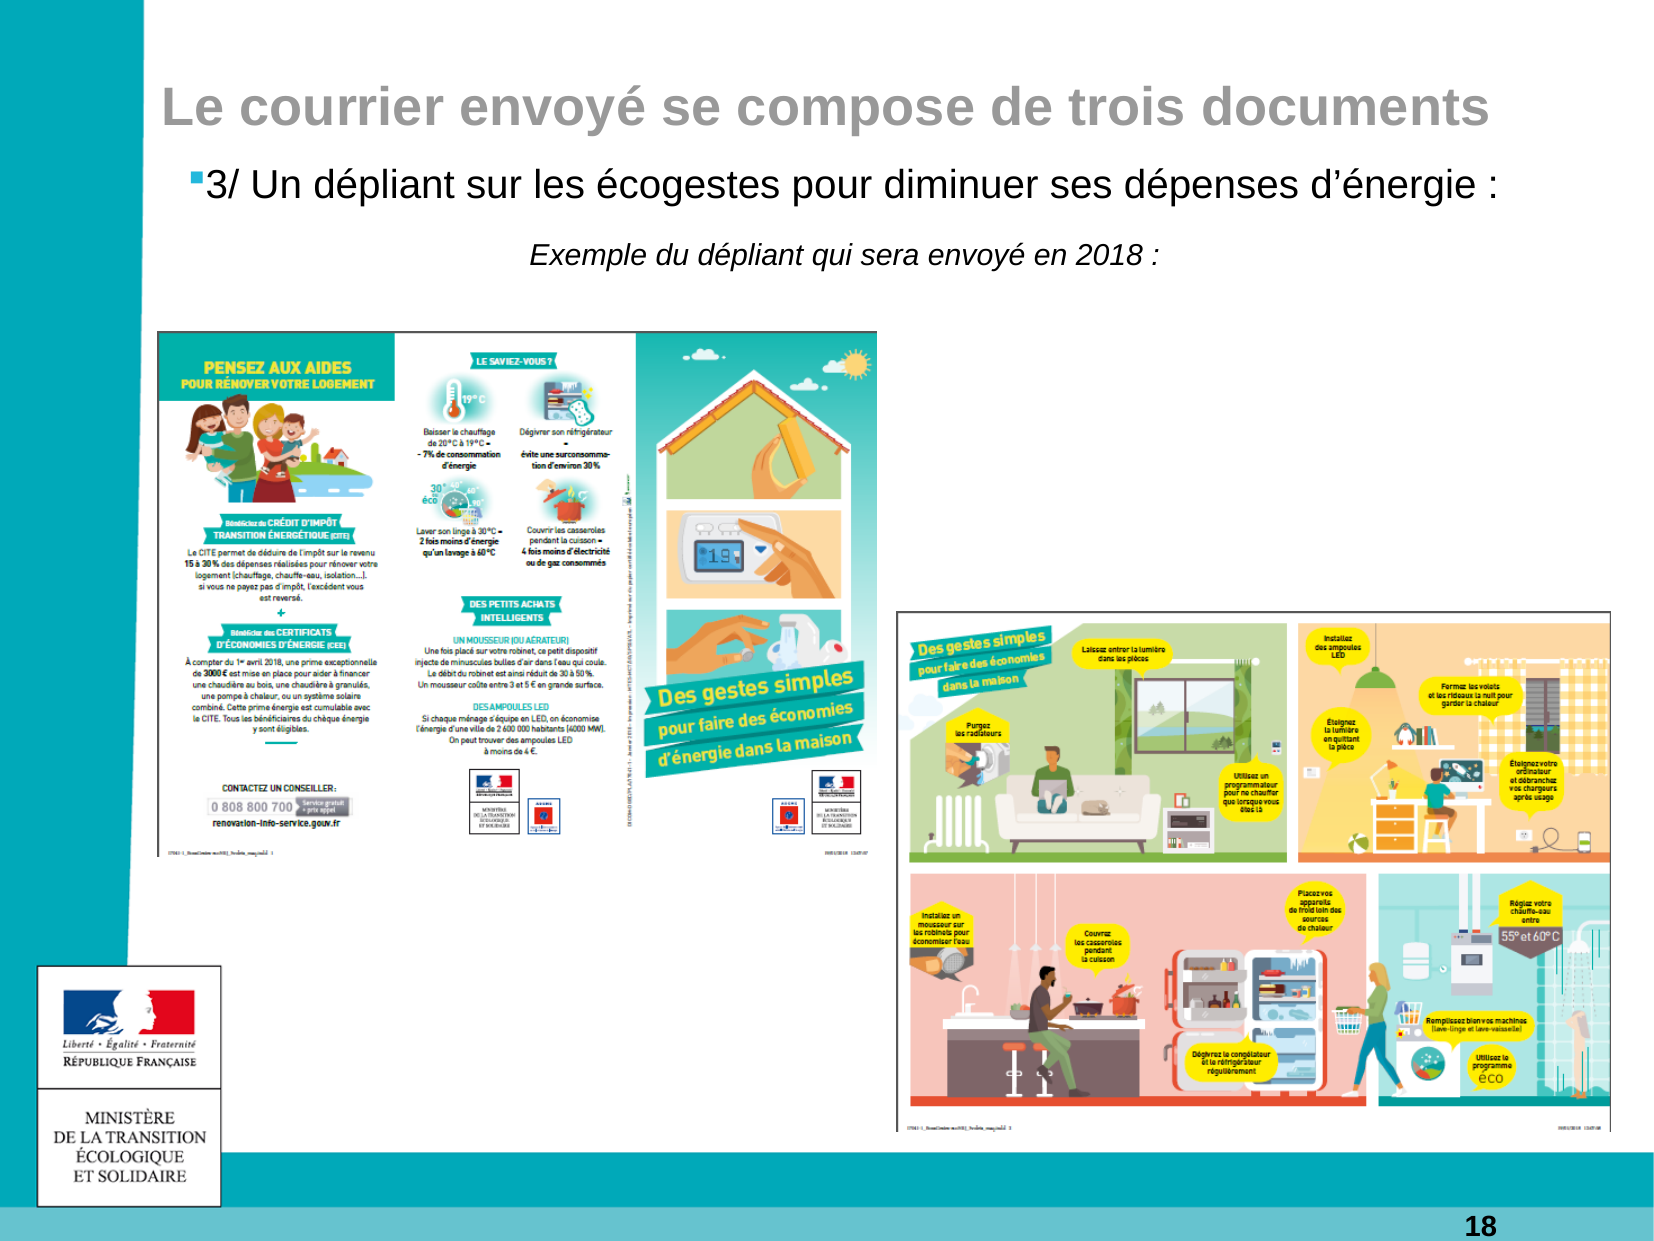

# Le courrier envoyé se compose de trois documents
3/ Un dépliant sur les écogestes pour diminuer ses dépenses d’énergie :
Exemple du dépliant qui sera envoyé en 2018 :